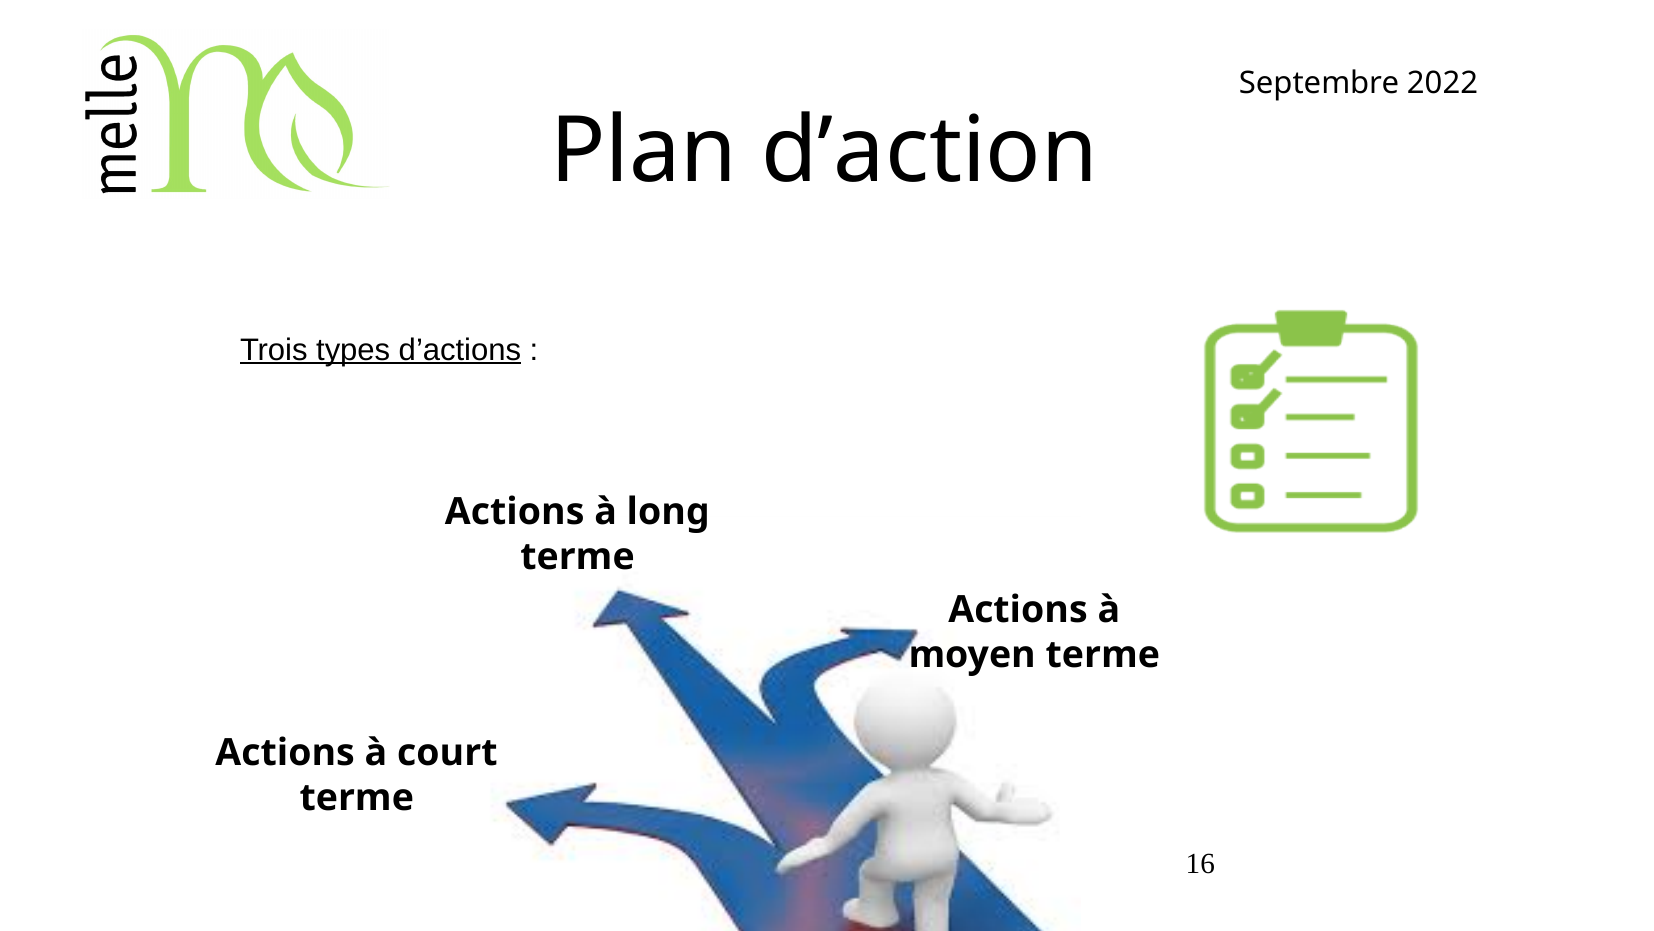

Septembre 2022
# Plan d’action
Trois types d’actions :
Actions à long terme
Actions à moyen terme
Actions à court terme